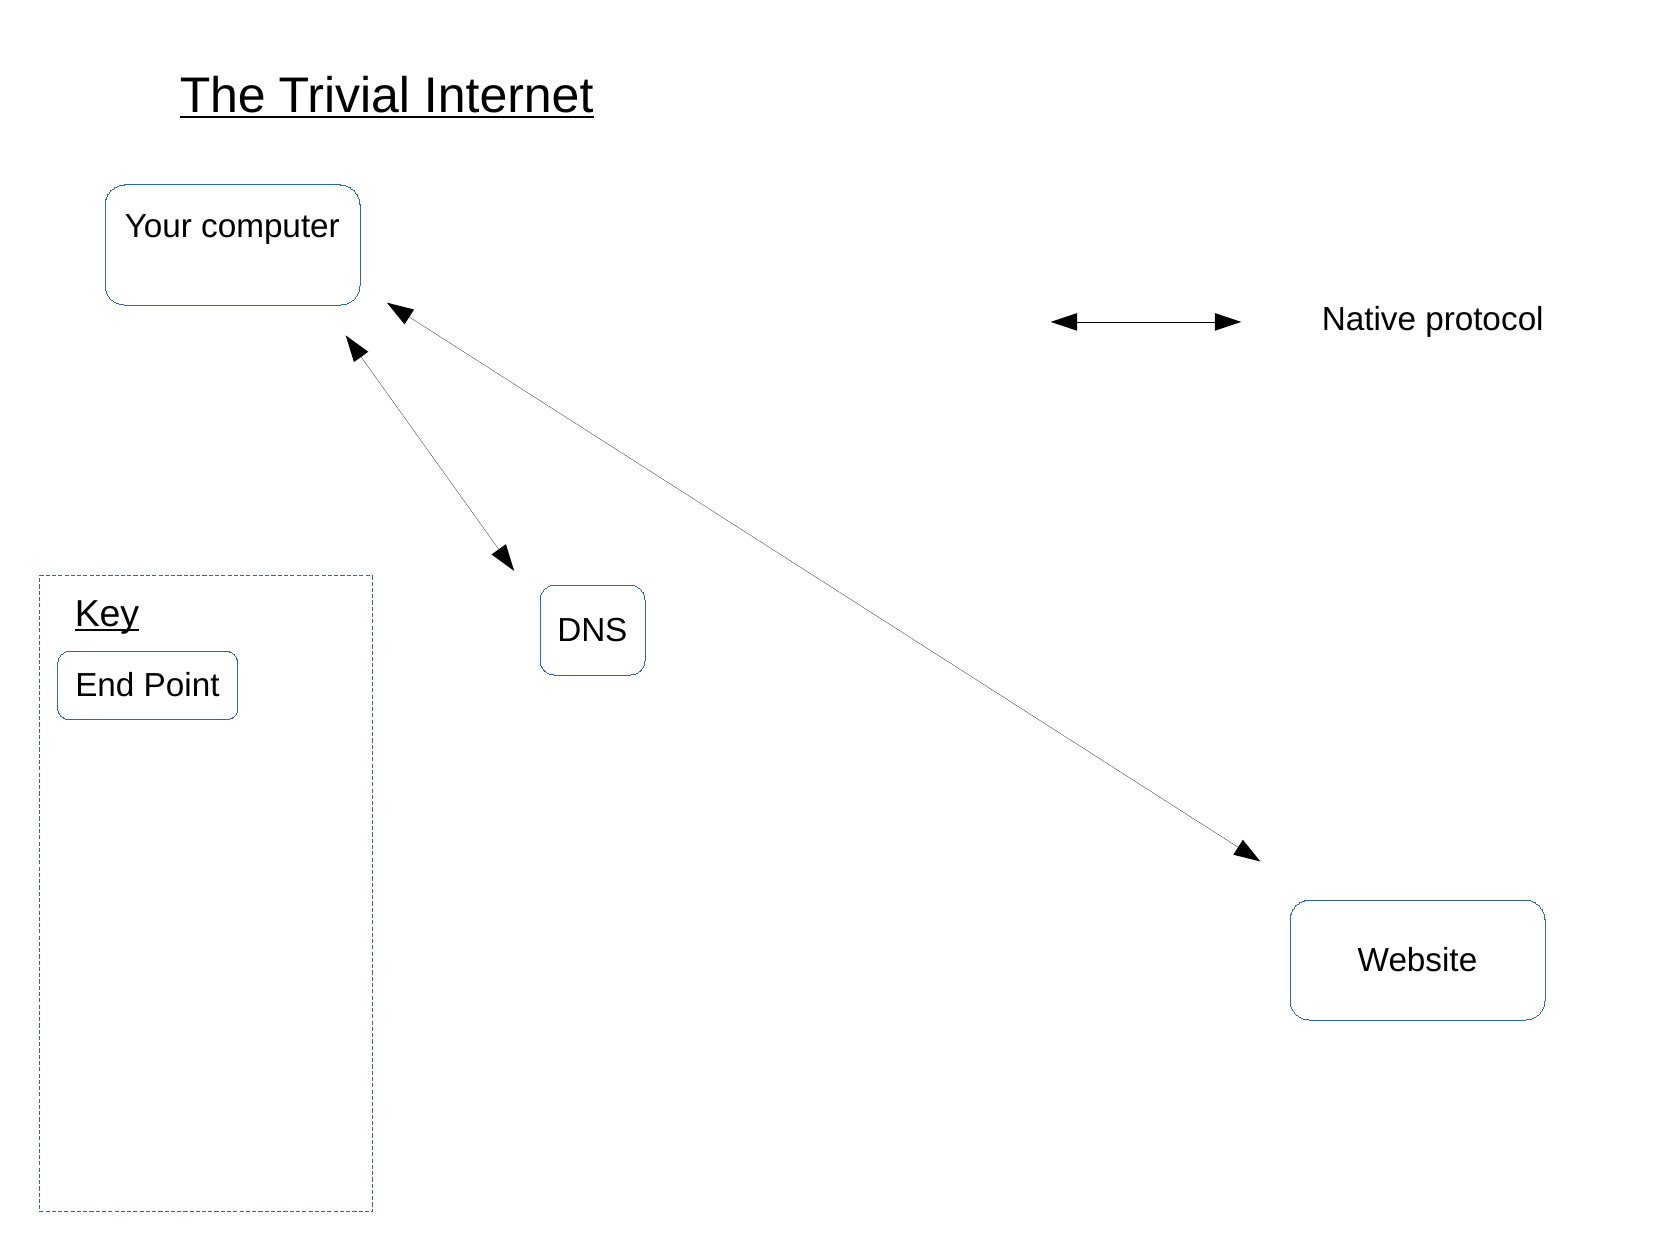

The Trivial Internet
Your computer
Native protocol
Key
DNS
End Point
Website